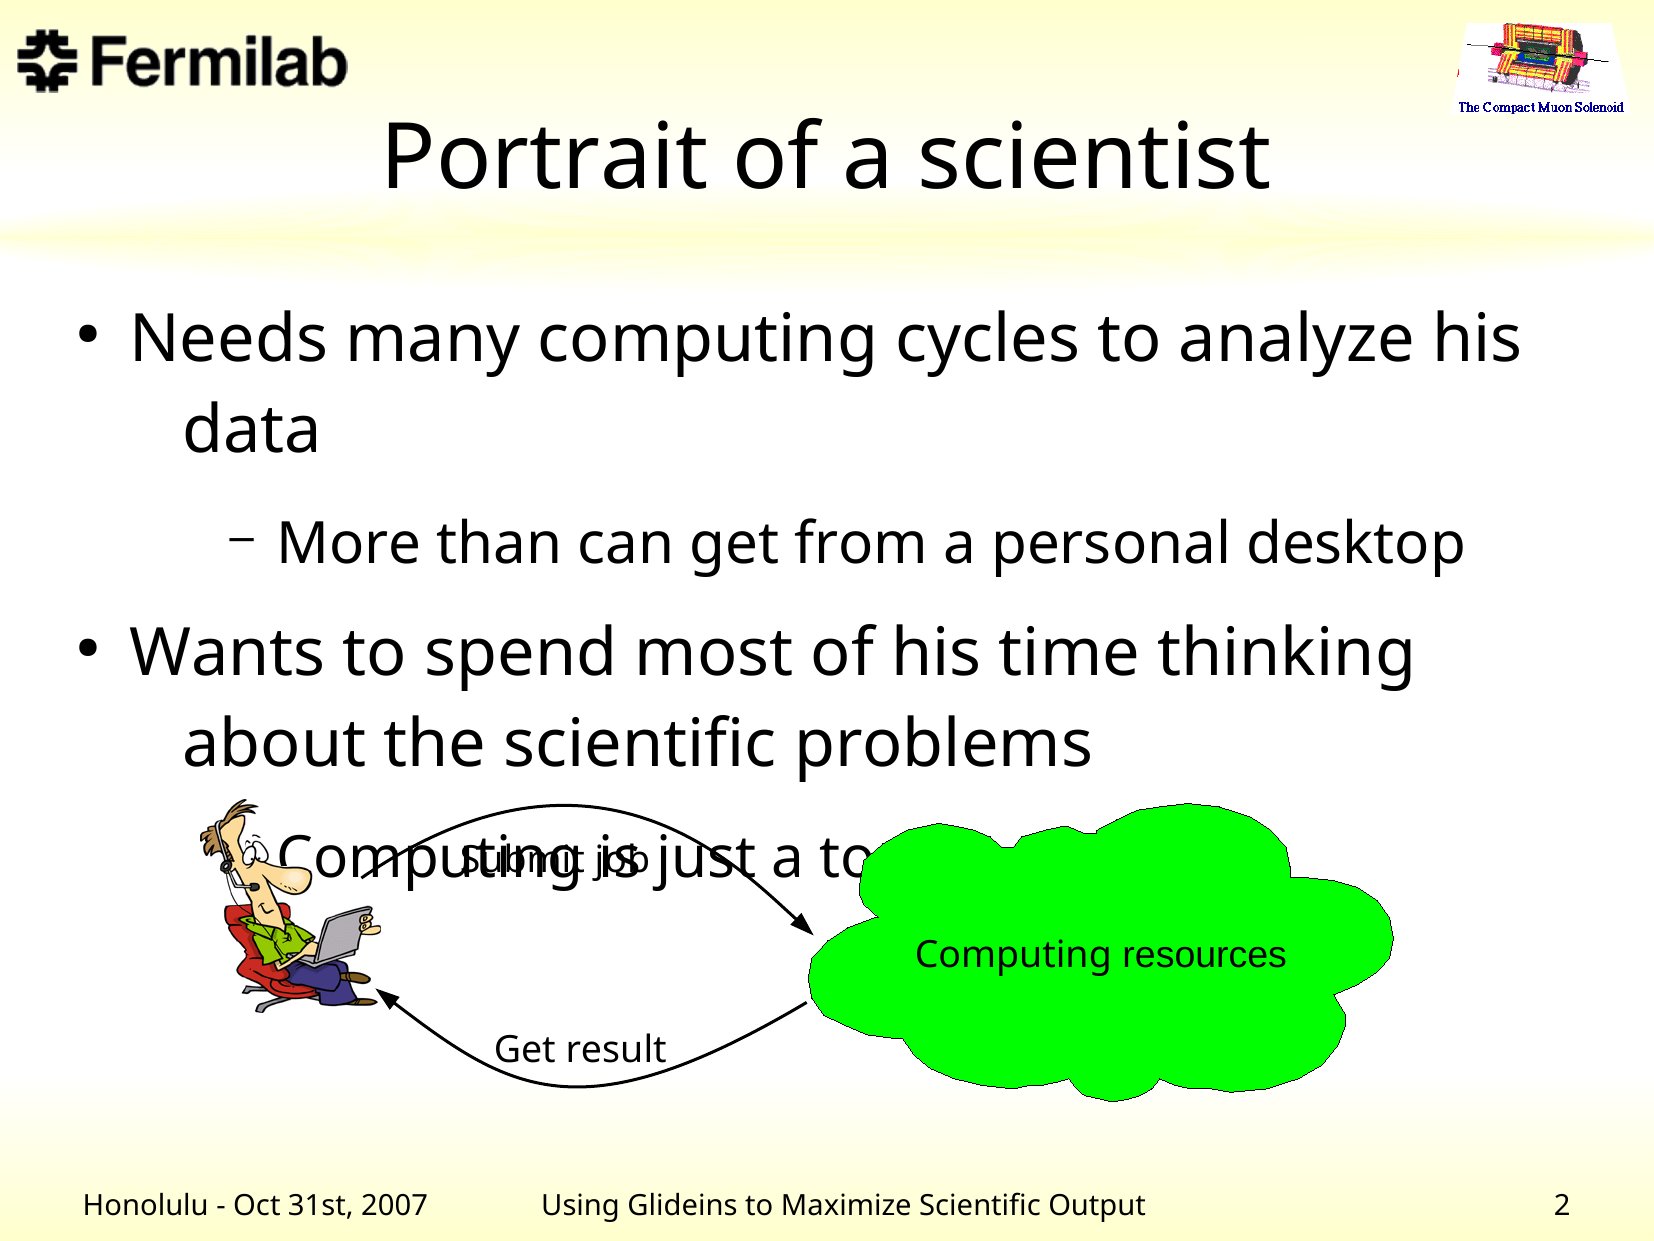

# Portrait of a scientist
Needs many computing cycles to analyze his data
More than can get from a personal desktop
Wants to spend most of his time thinking about the scientific problems
Computing is just a tool
Computing resources
Submit job
Get result
Using Glideins to Maximize Scientific Output
Honolulu - Oct 31st, 2007
2